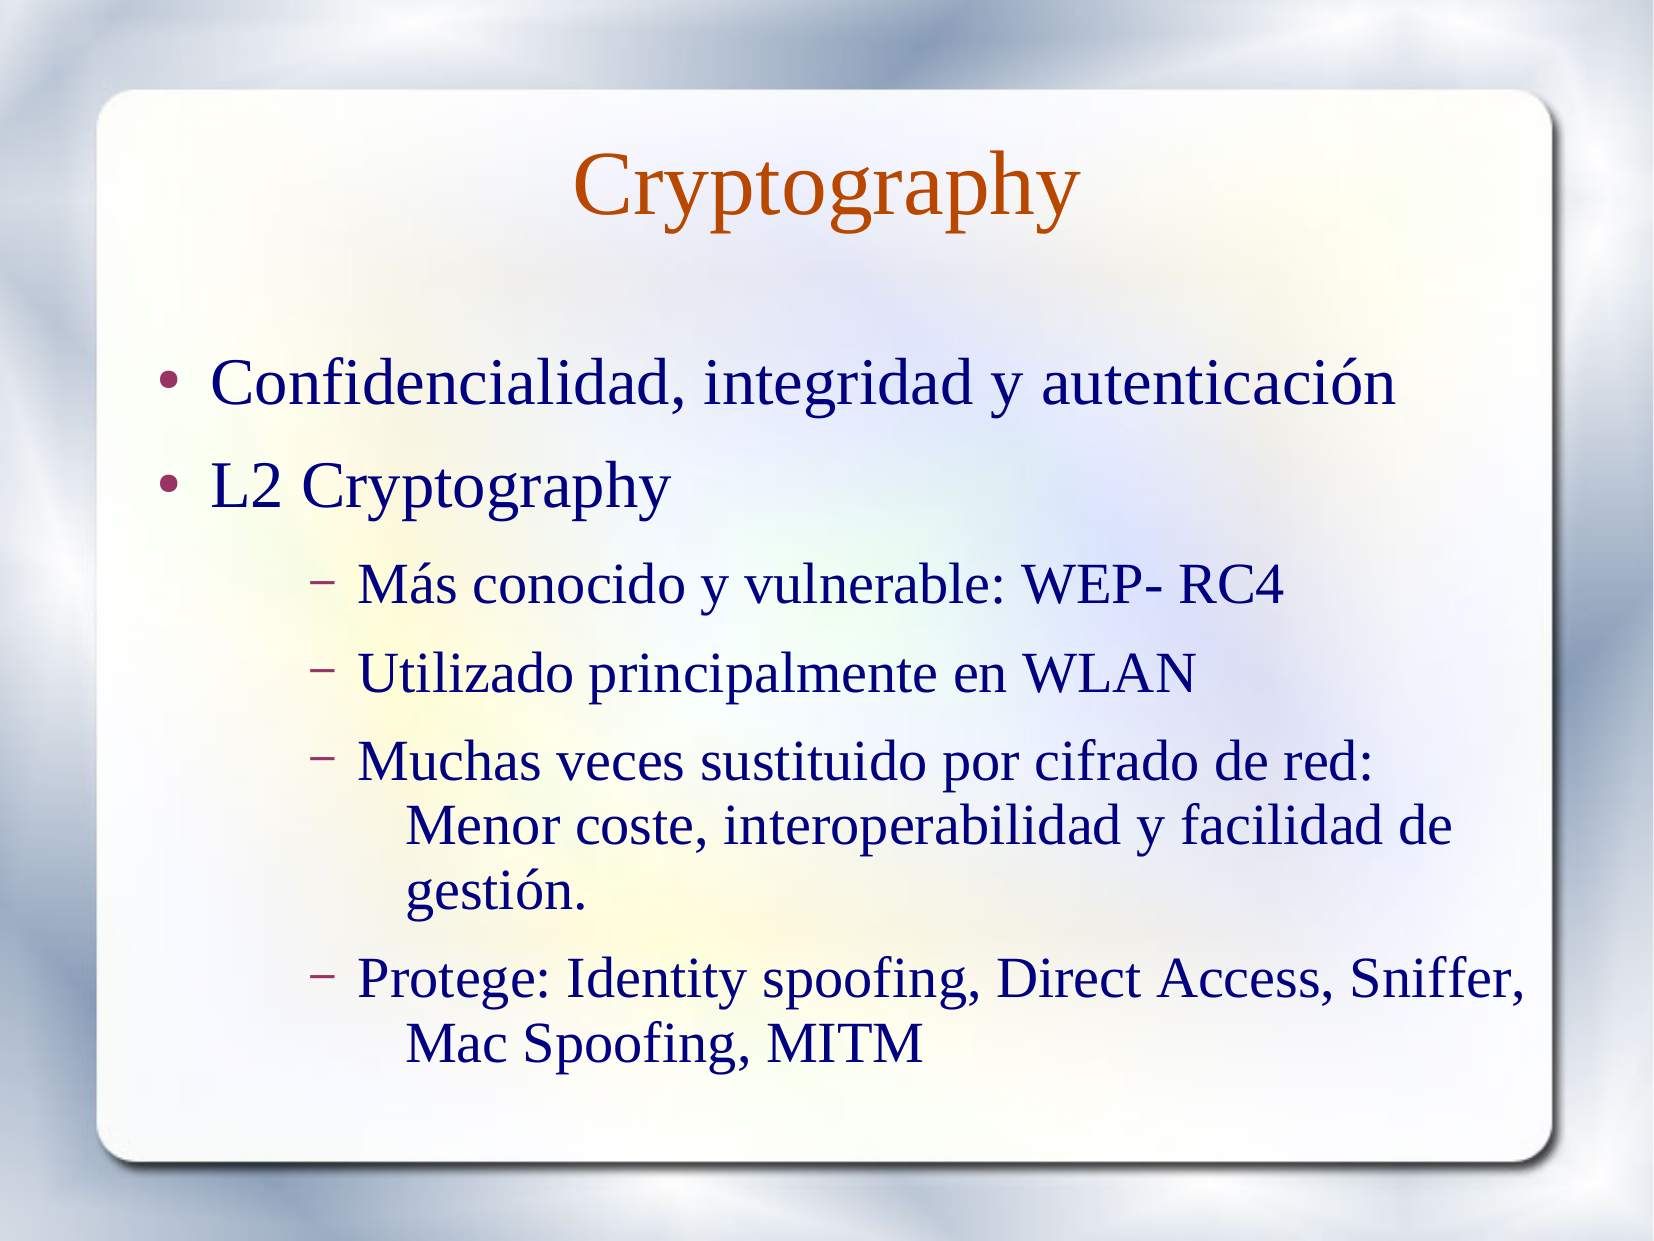

# Cryptography
Confidencialidad, integridad y autenticación
L2 Cryptography
Más conocido y vulnerable: WEP- RC4
Utilizado principalmente en WLAN
Muchas veces sustituido por cifrado de red: Menor coste, interoperabilidad y facilidad de gestión.
Protege: Identity spoofing, Direct Access, Sniffer, Mac Spoofing, MITM